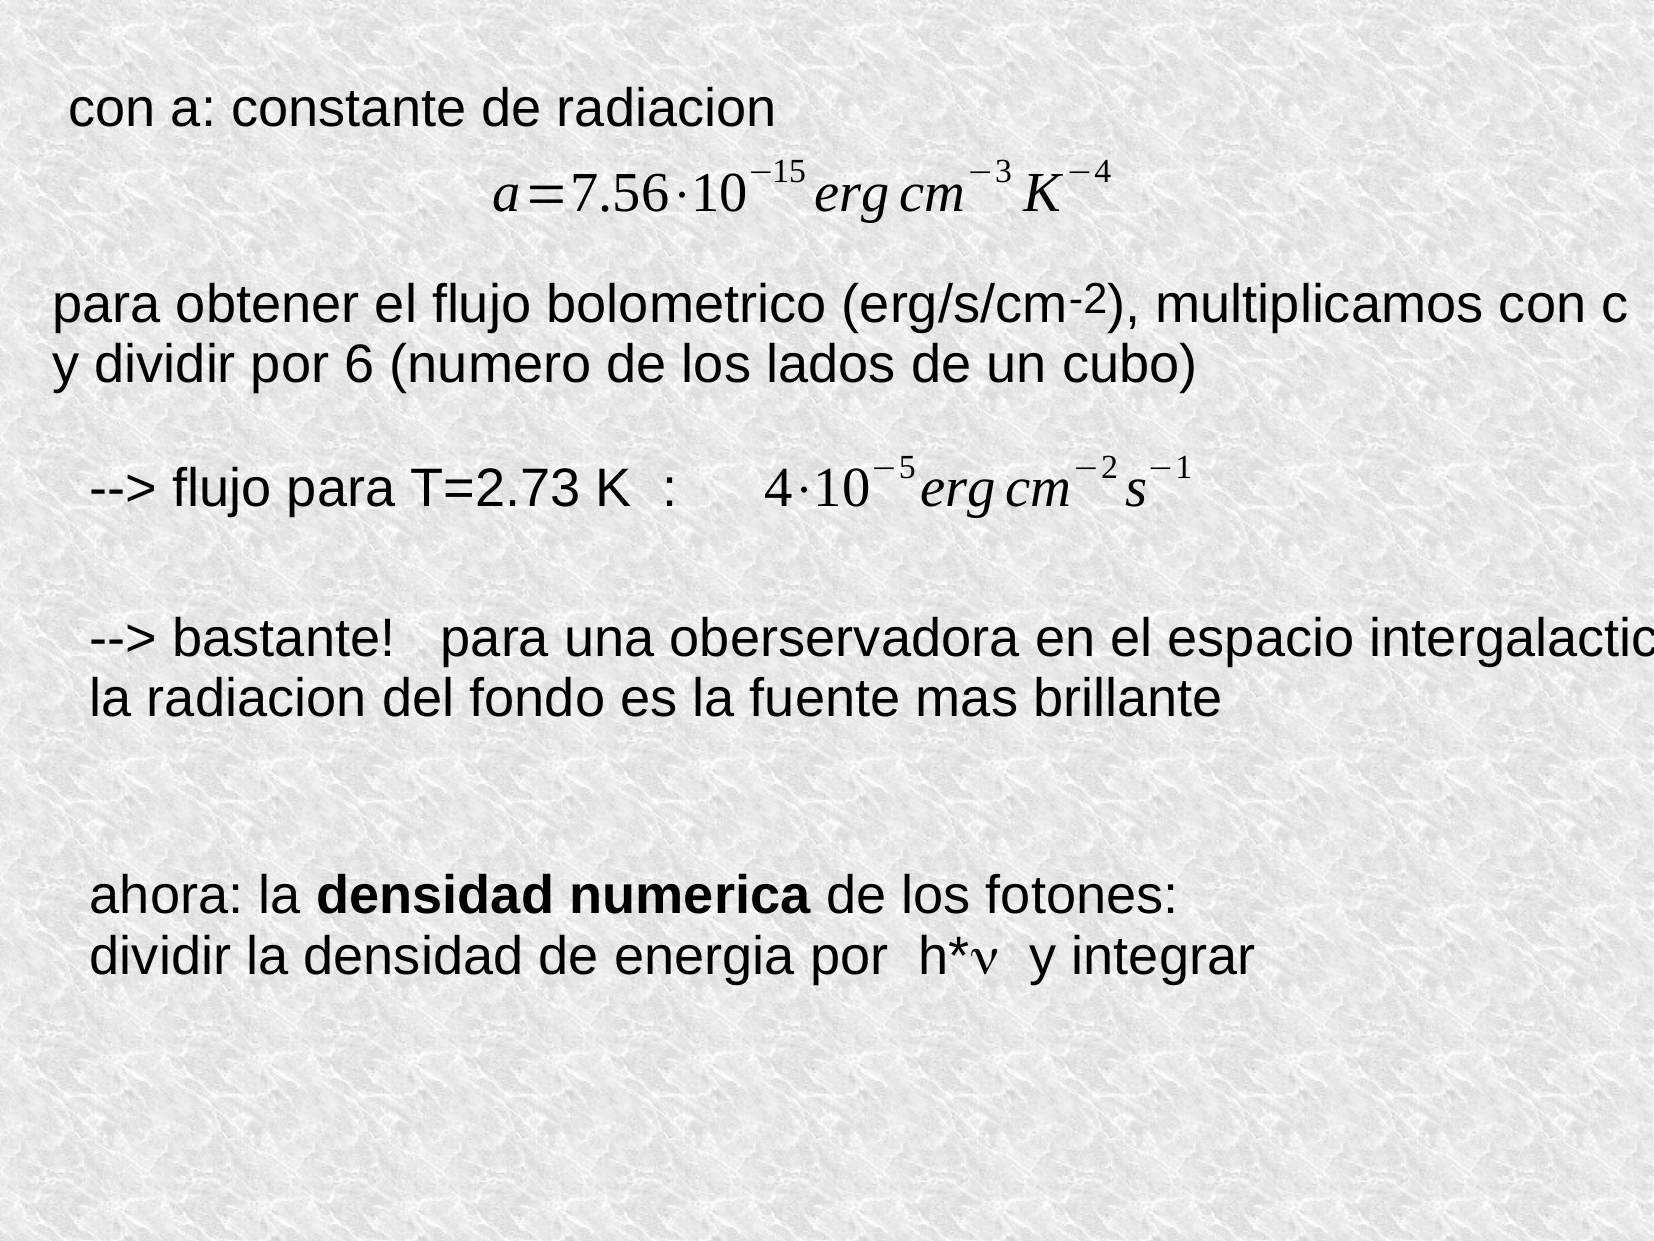

con a: constante de radiacion
para obtener el flujo bolometrico (erg/s/cm-2), multiplicamos con c
y dividir por 6 (numero de los lados de un cubo)
--> flujo para T=2.73 K :
--> bastante! para una oberservadora en el espacio intergalactico
la radiacion del fondo es la fuente mas brillante
ahora: la densidad numerica de los fotones:
dividir la densidad de energia por h* y integrar